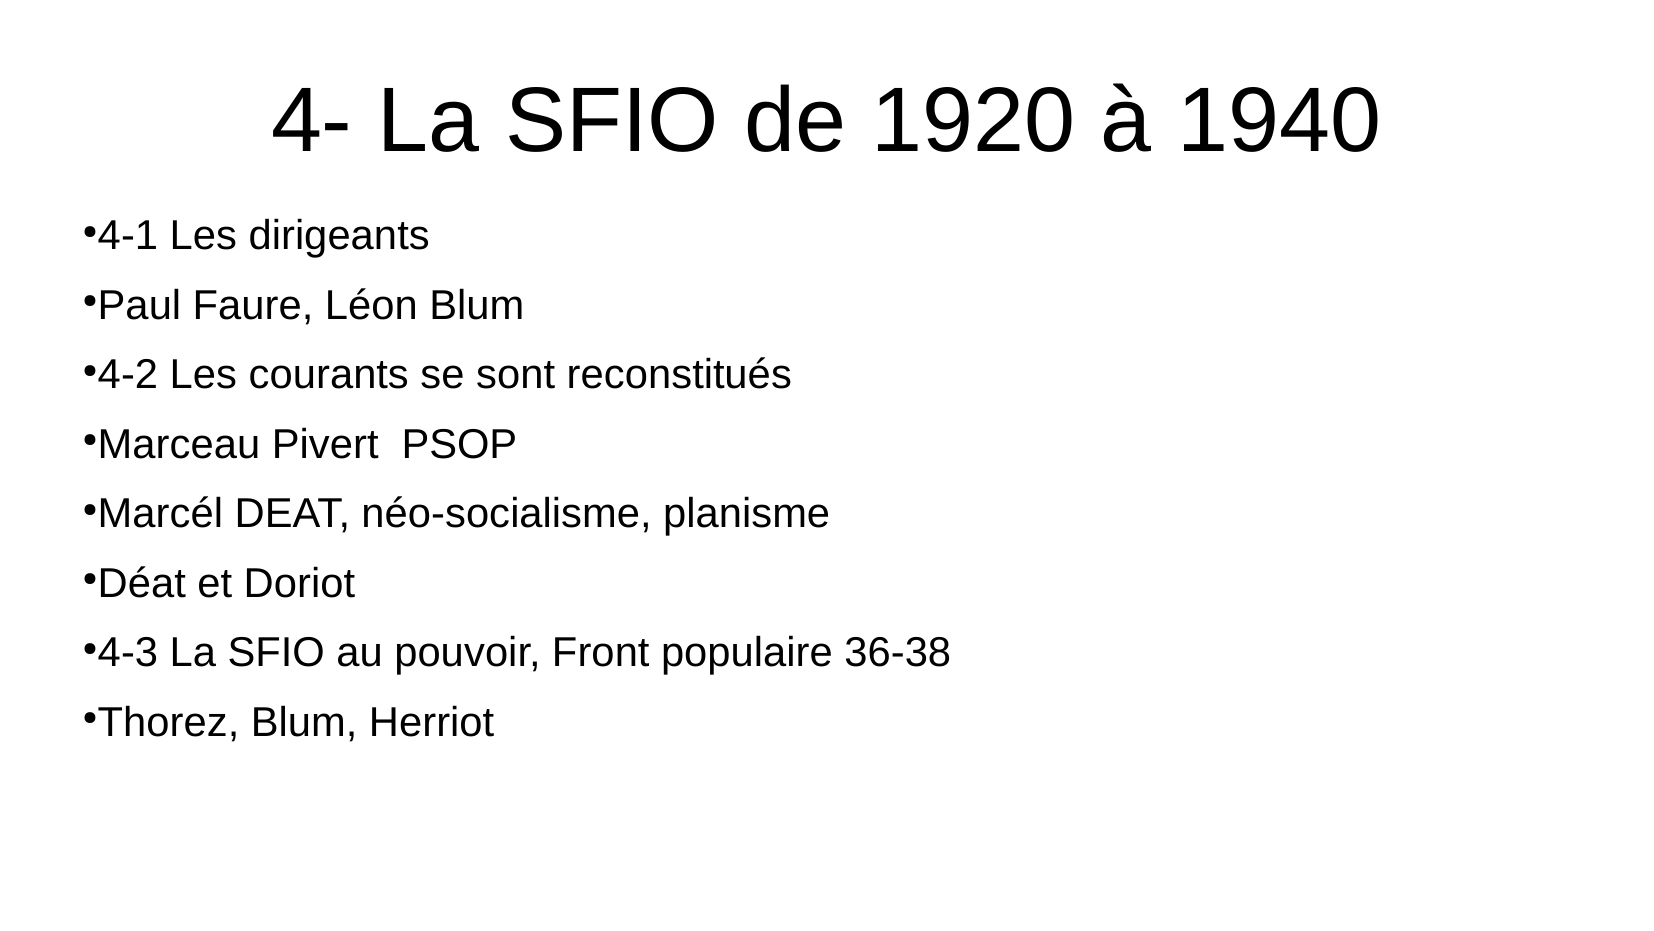

# 4- La SFIO de 1920 à 1940
4-1 Les dirigeants
Paul Faure, Léon Blum
4-2 Les courants se sont reconstitués
Marceau Pivert PSOP
Marcél DEAT, néo-socialisme, planisme
Déat et Doriot
4-3 La SFIO au pouvoir, Front populaire 36-38
Thorez, Blum, Herriot